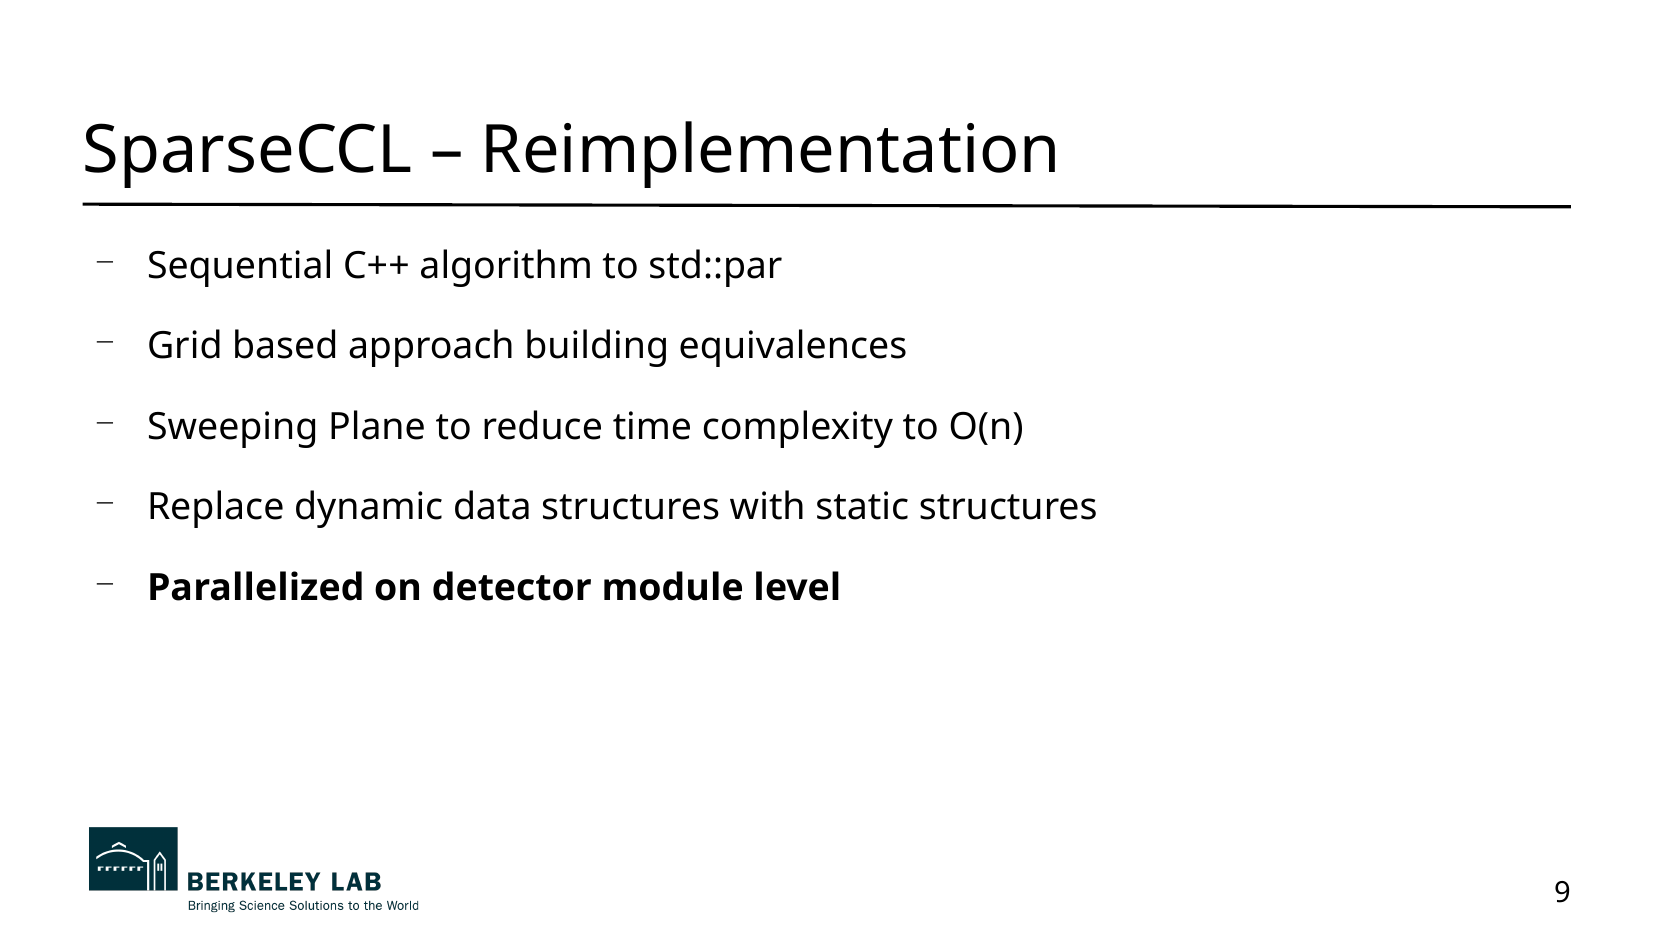

# SparseCCL – Reimplementation
Sequential C++ algorithm to std::par
Grid based approach building equivalences
Sweeping Plane to reduce time complexity to O(n)
Replace dynamic data structures with static structures
Parallelized on detector module level
9